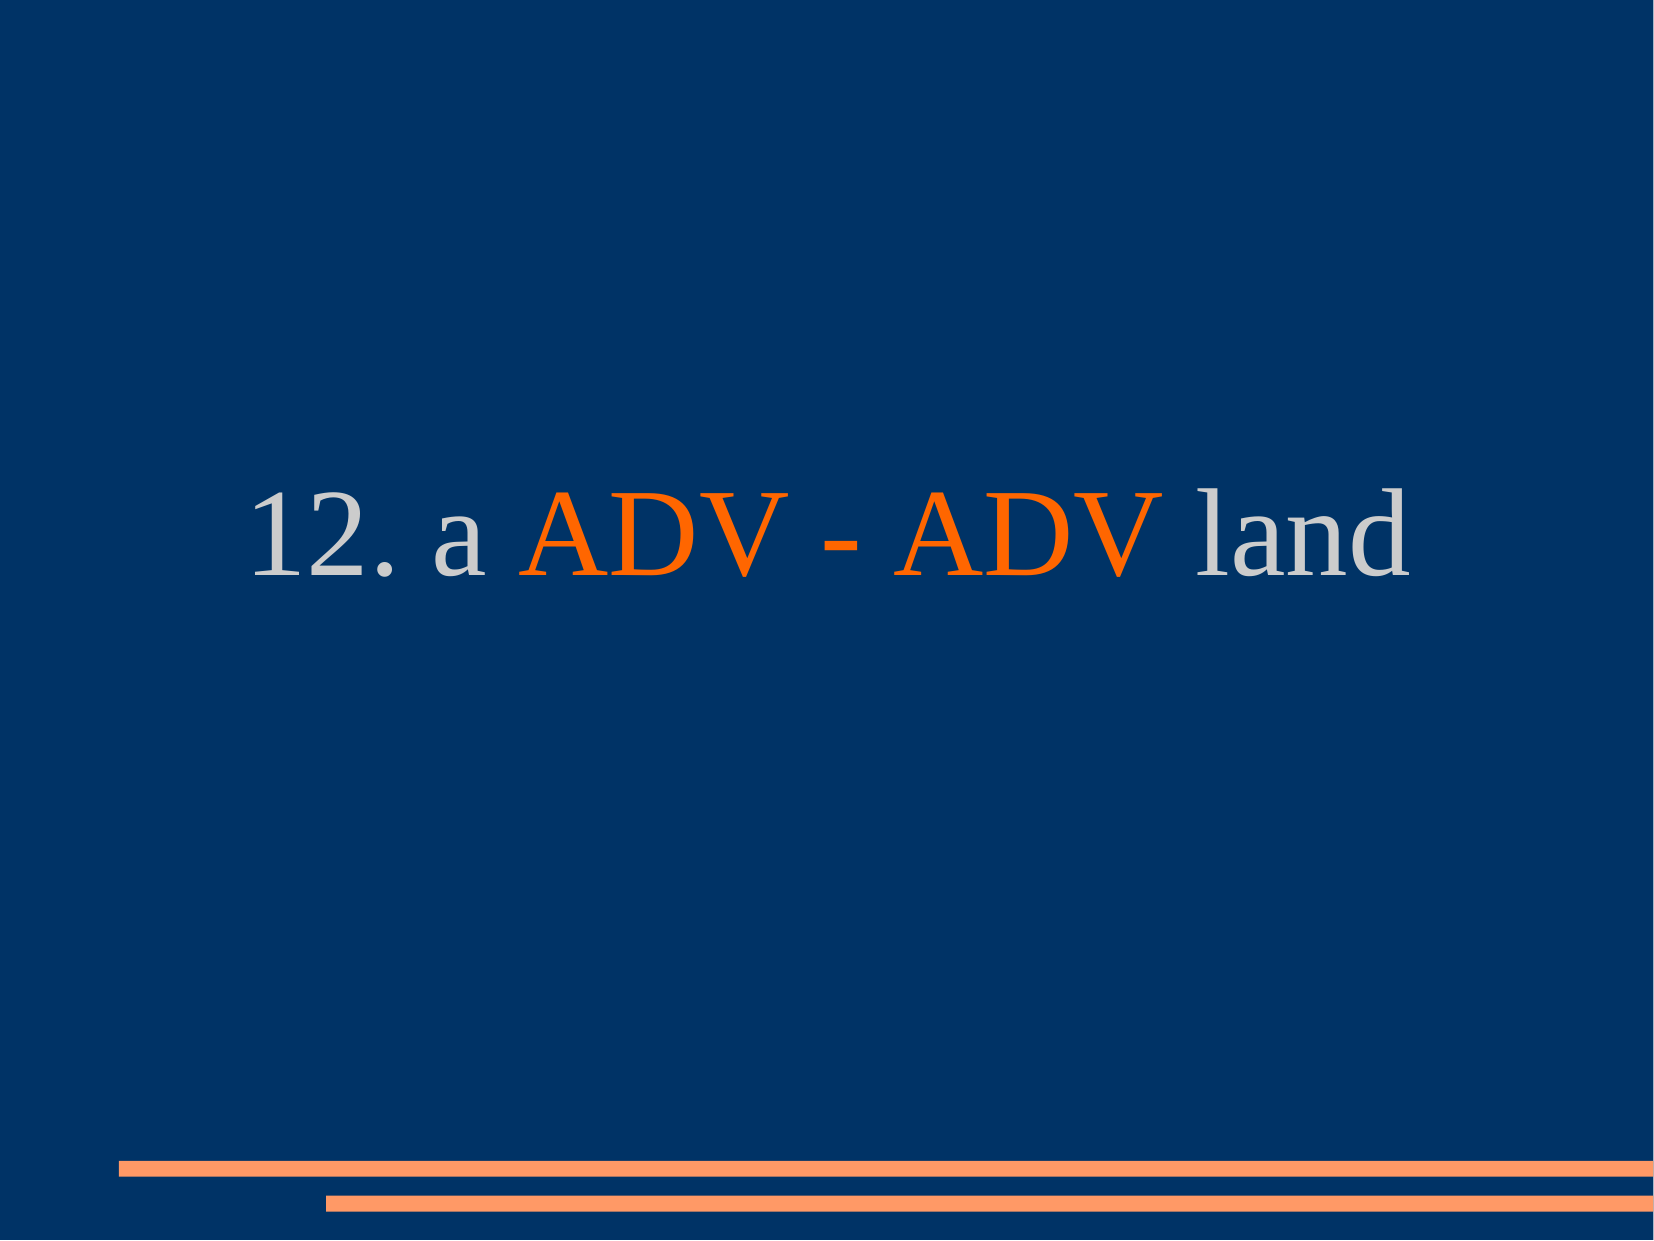

# 12. a ADV - ADV land